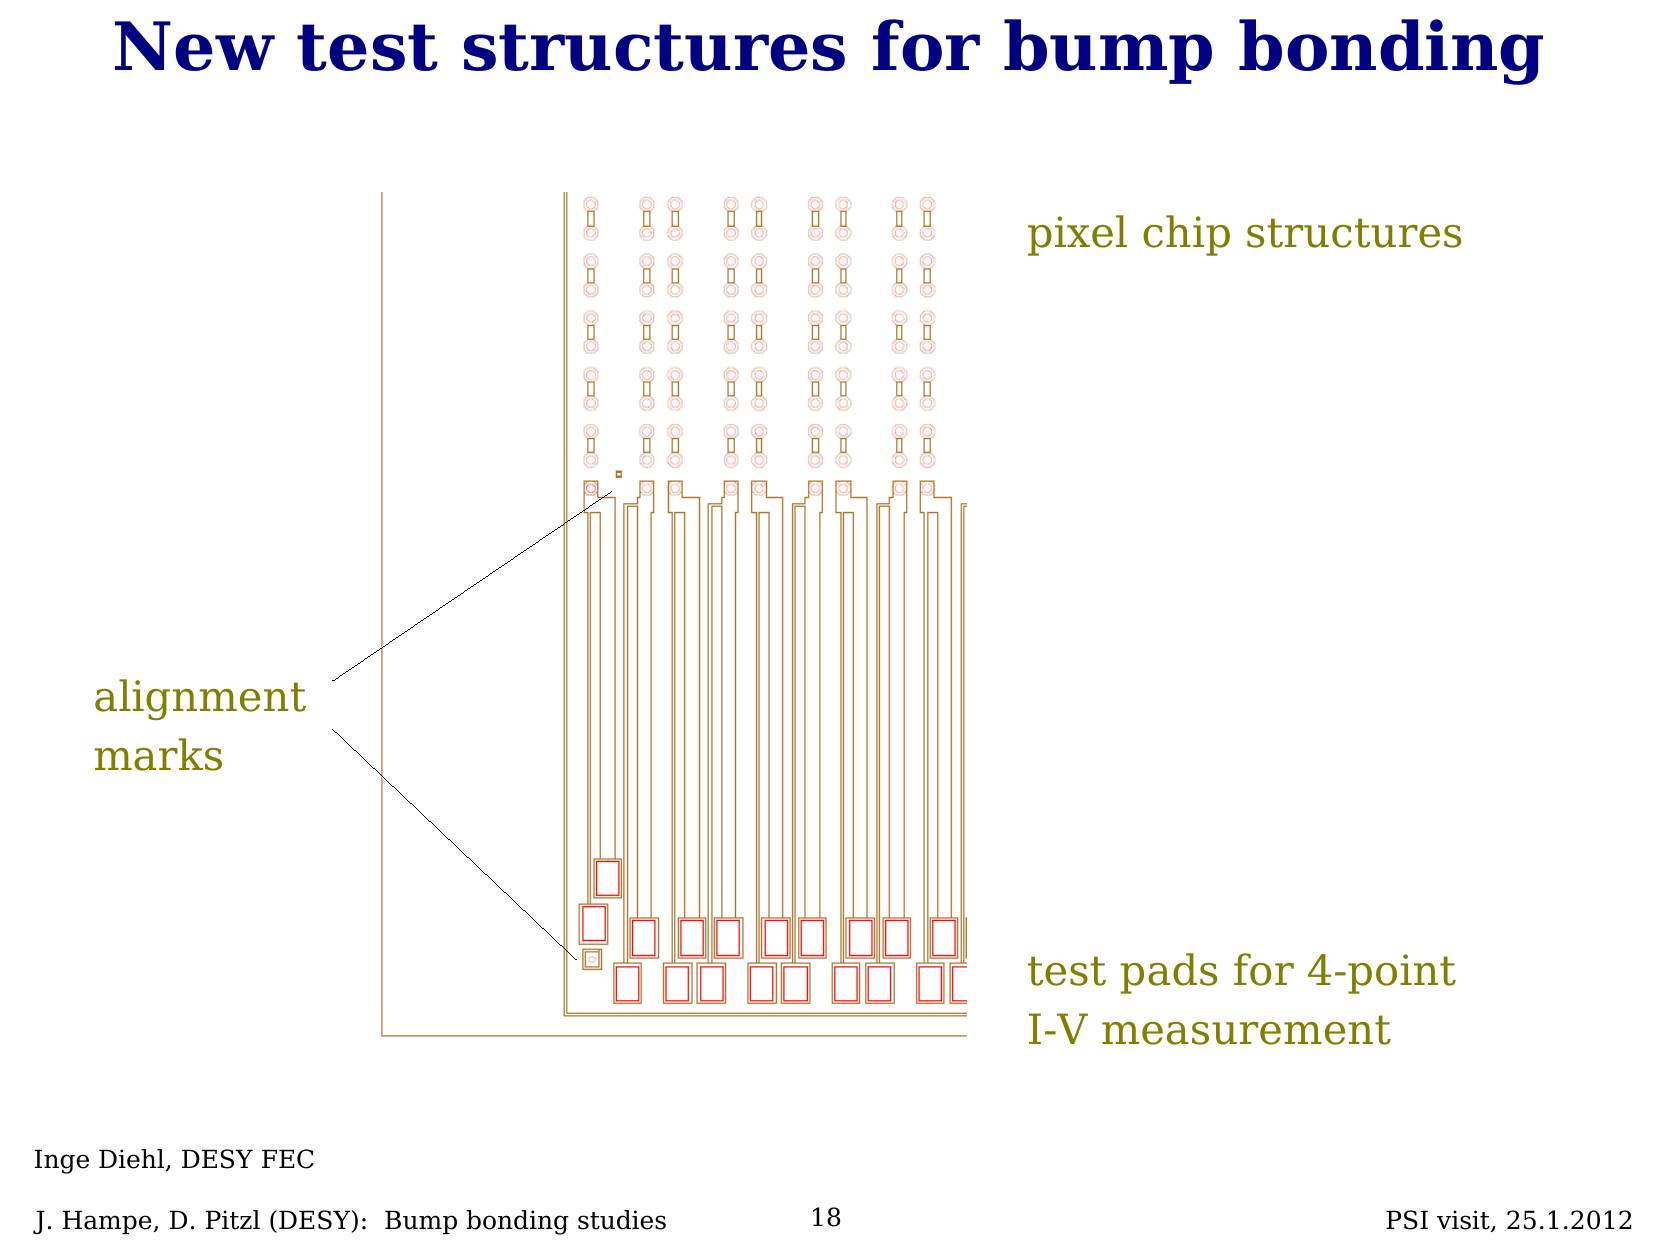

# New test structures for bump bonding
pixel chip structures
alignment
marks
test pads for 4-point
I-V measurement
Inge Diehl, DESY FEC